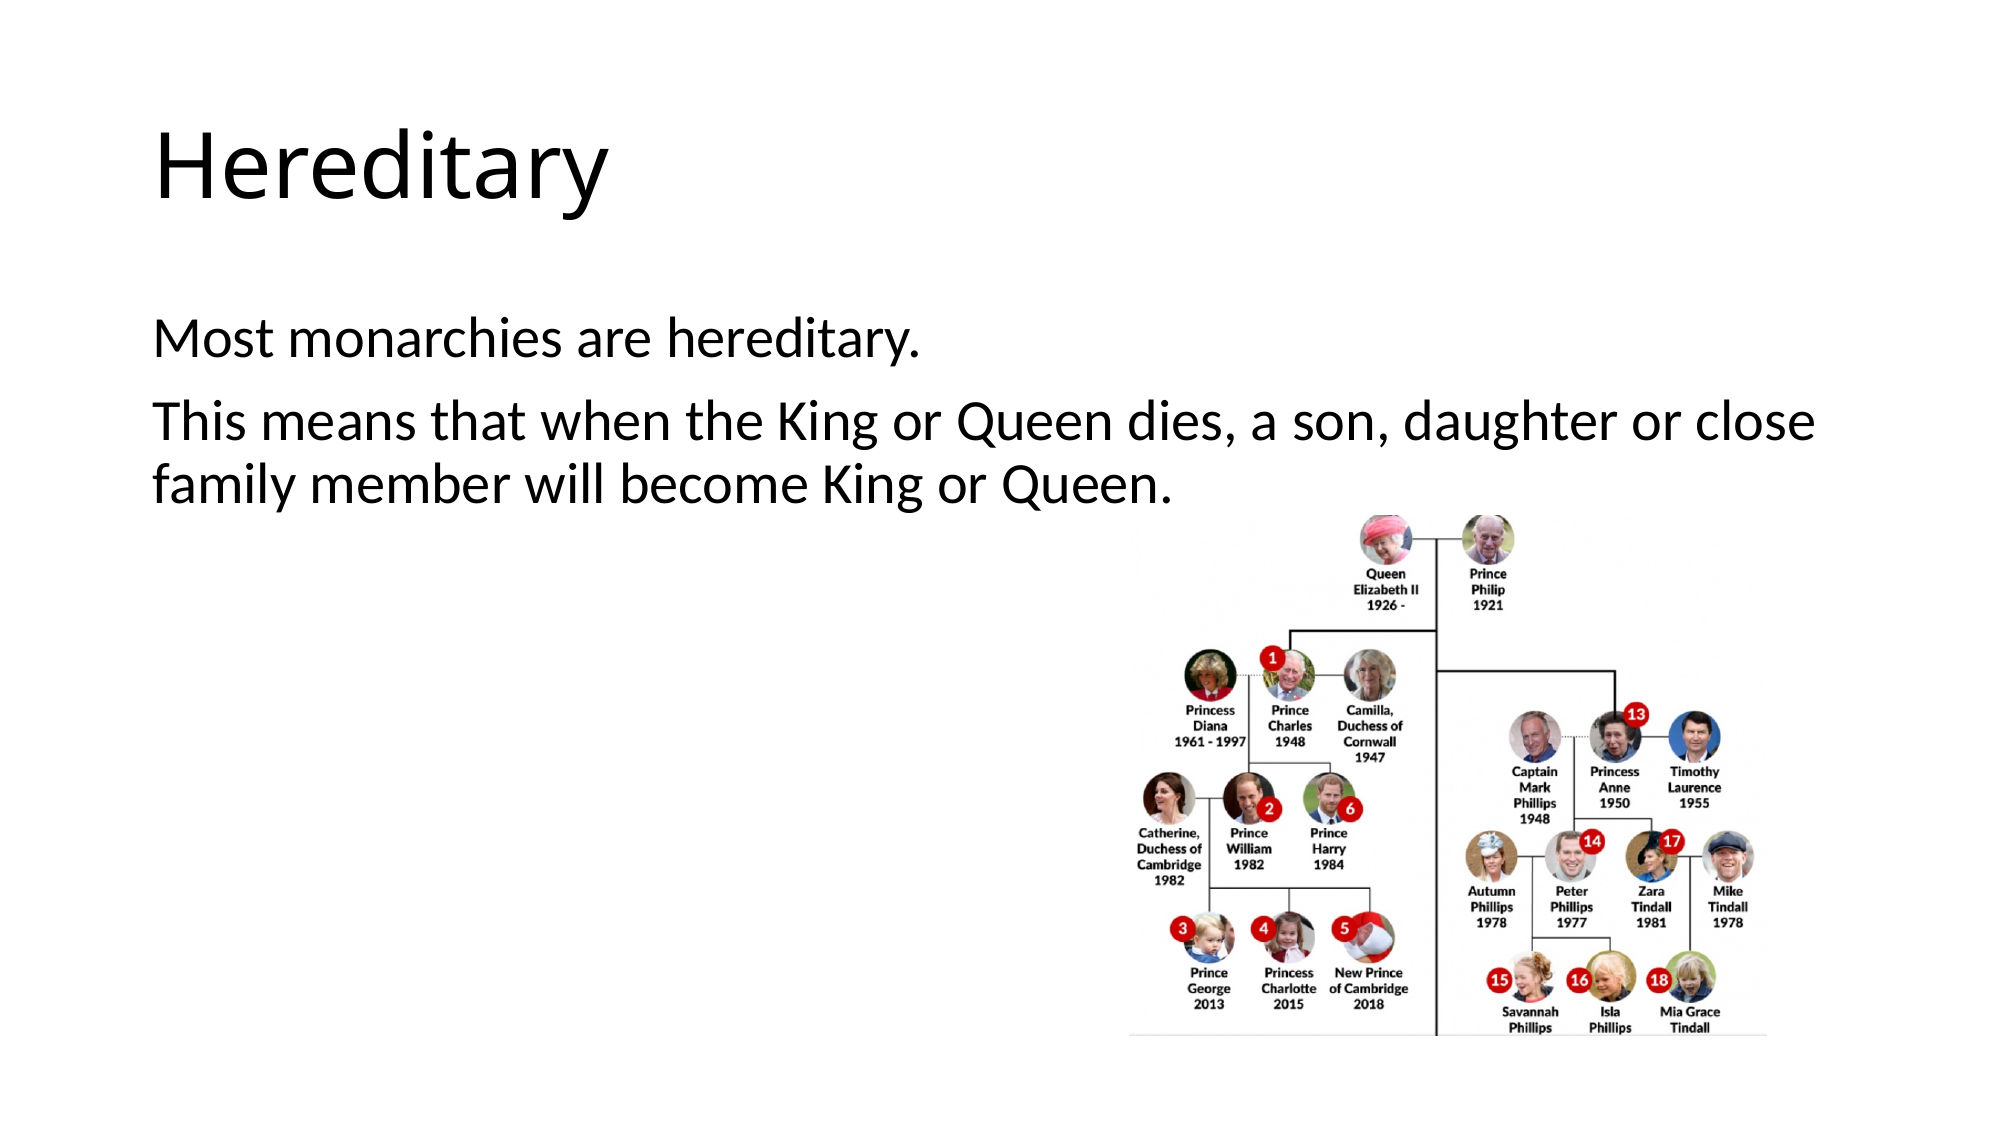

# Hereditary
Most monarchies are hereditary.
This means that when the King or Queen dies, a son, daughter or close family member will become King or Queen.